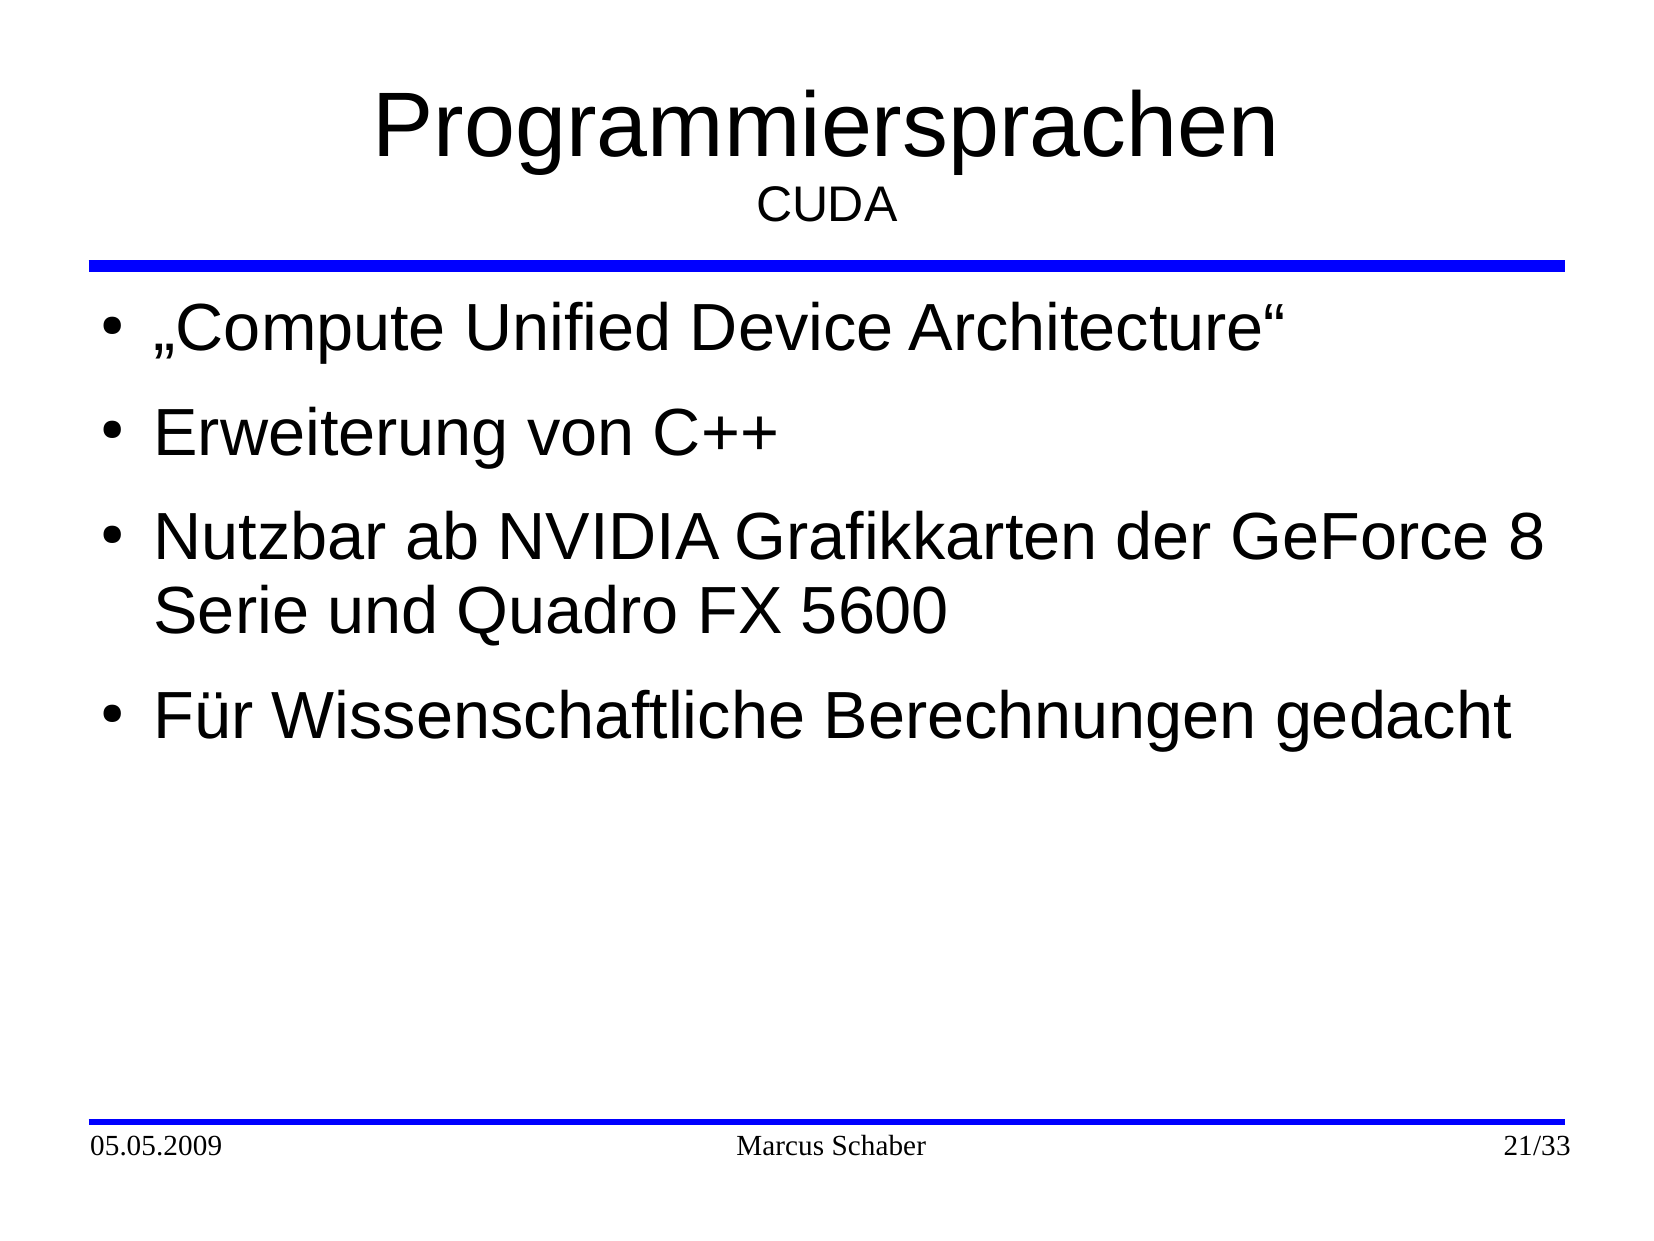

# Programmiersprachen CUDA
„Compute Unified Device Architecture“
Erweiterung von C++
Nutzbar ab NVIDIA Grafikkarten der GeForce 8 Serie und Quadro FX 5600
Für Wissenschaftliche Berechnungen gedacht
21